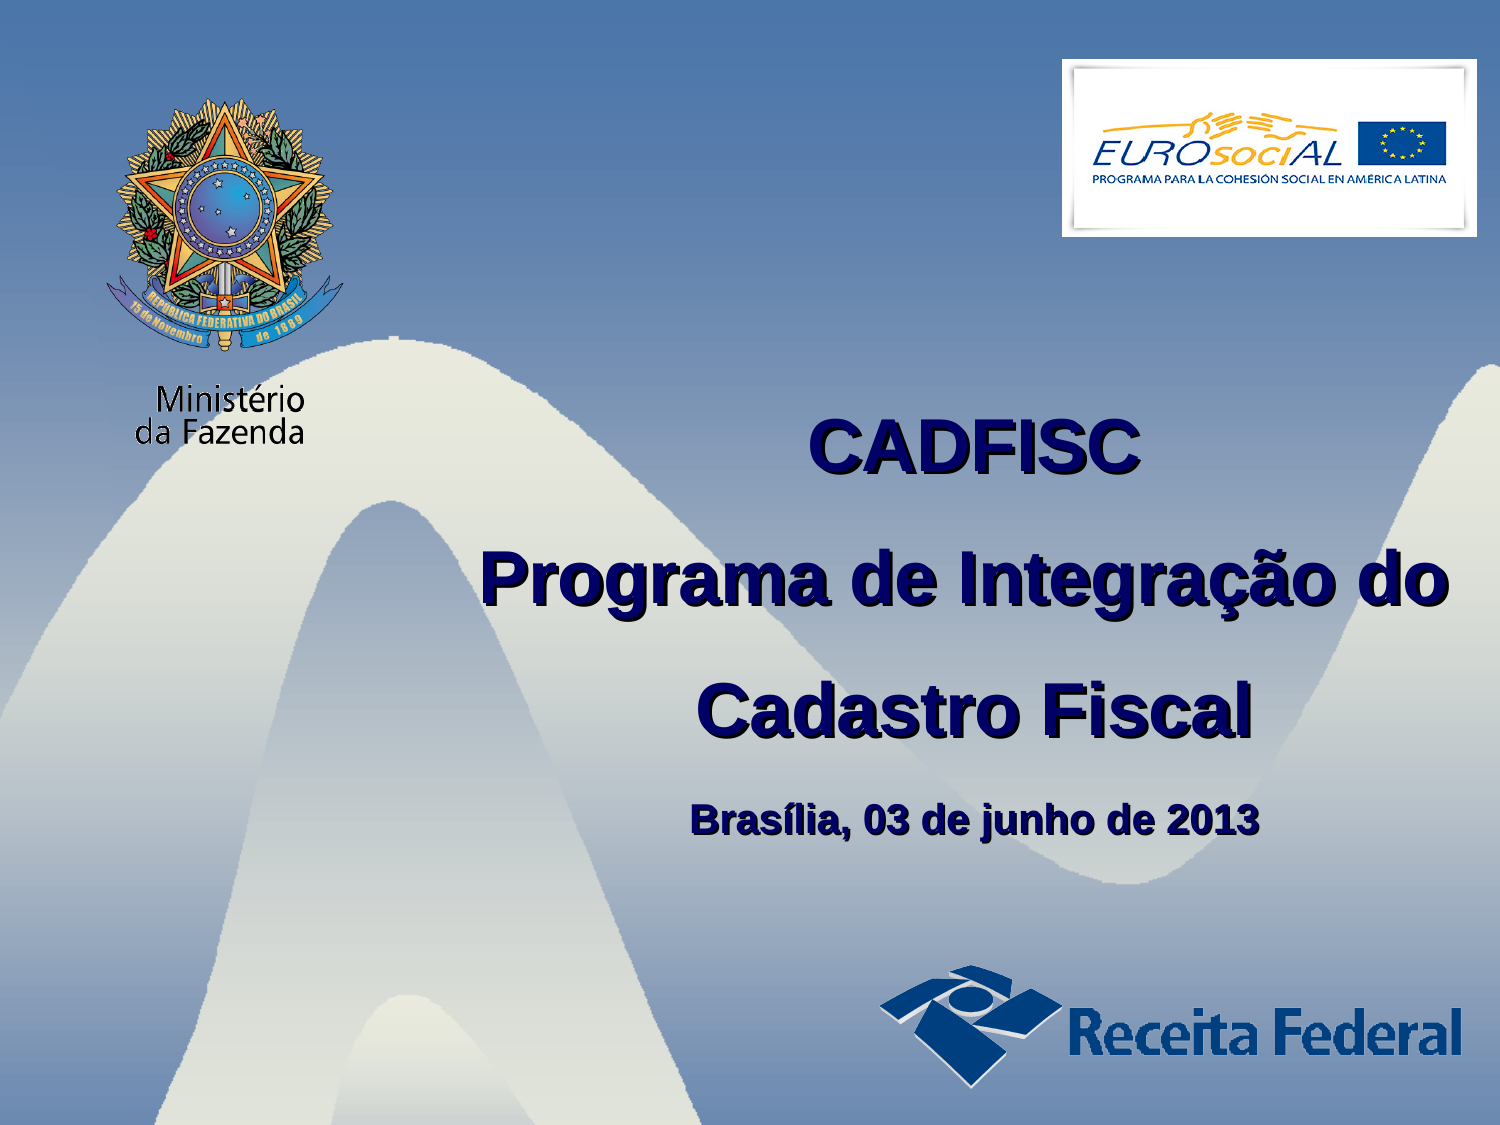

CADFISC
Programa de Integração do
Cadastro Fiscal
Brasília, 03 de junho de 2013
1